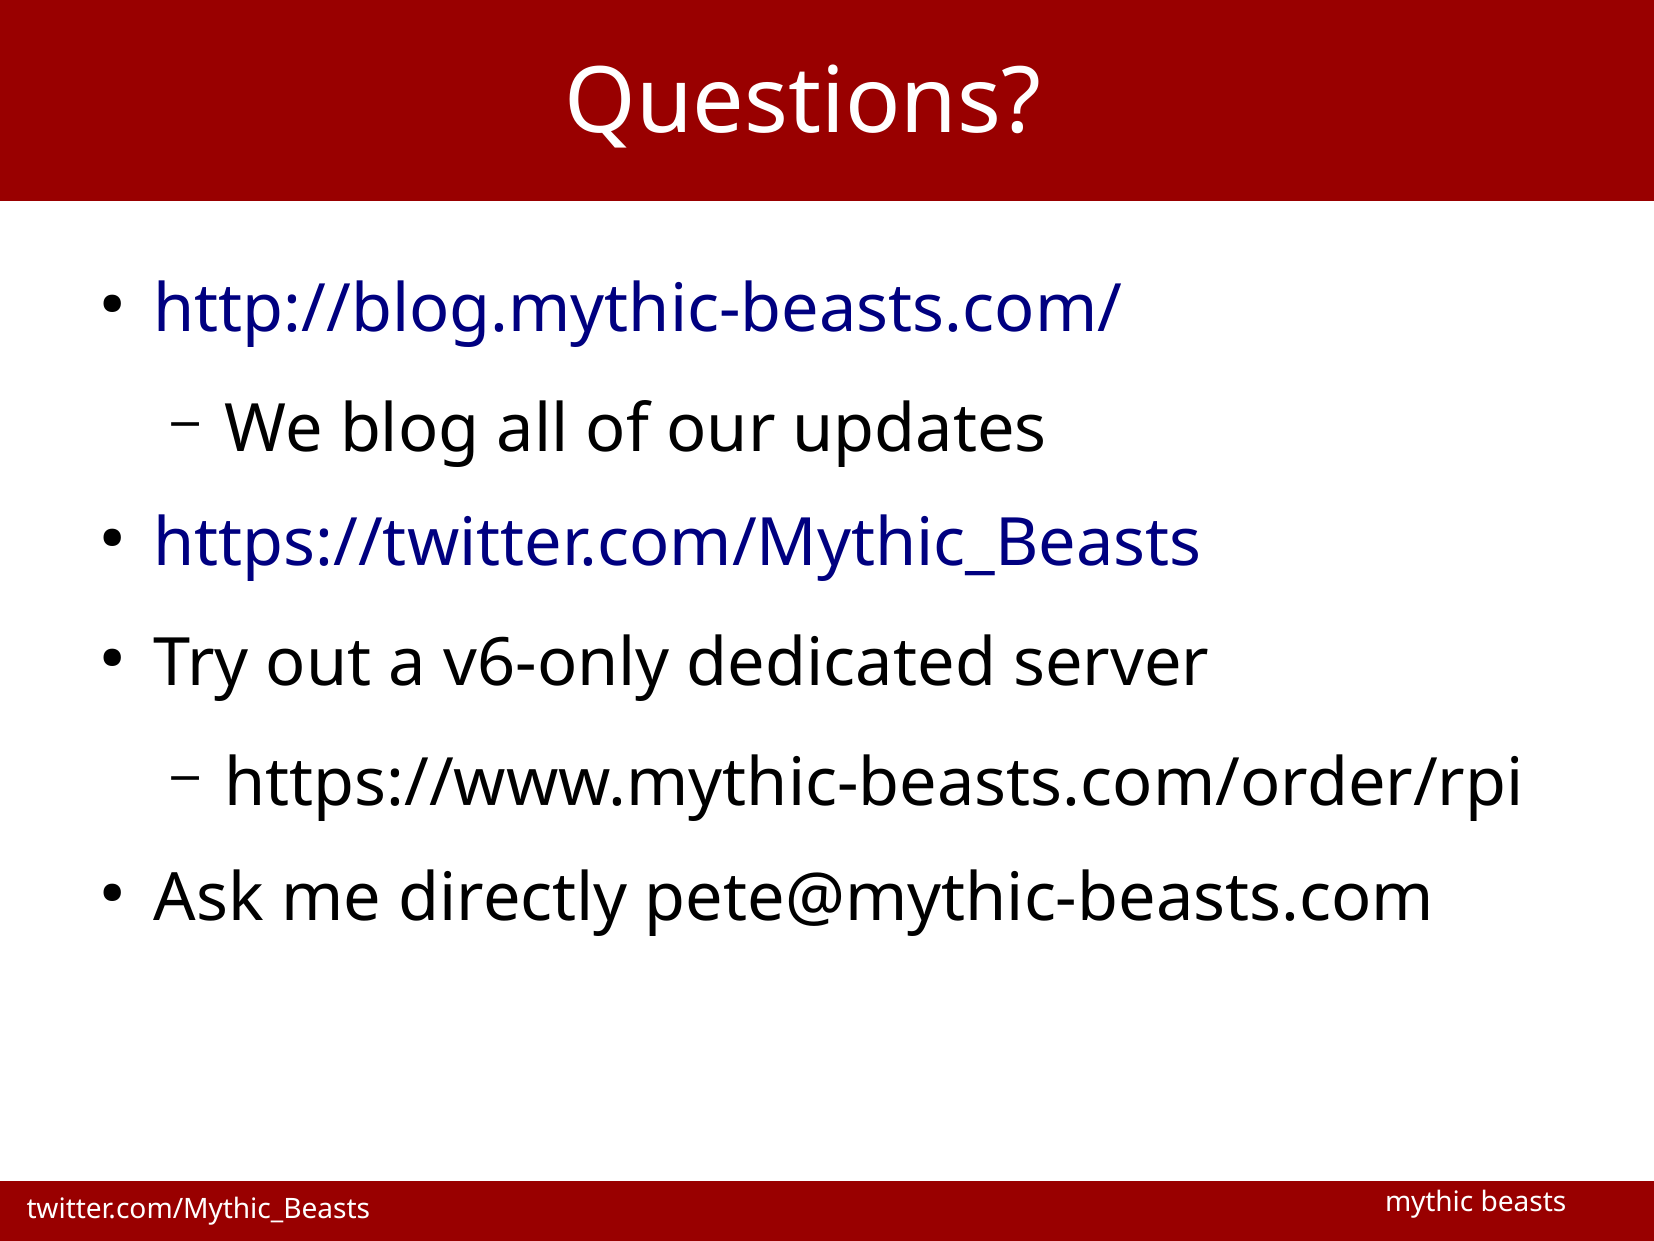

# Questions?
http://blog.mythic-beasts.com/
We blog all of our updates
https://twitter.com/Mythic_Beasts
Try out a v6-only dedicated server
https://www.mythic-beasts.com/order/rpi
Ask me directly pete@mythic-beasts.com